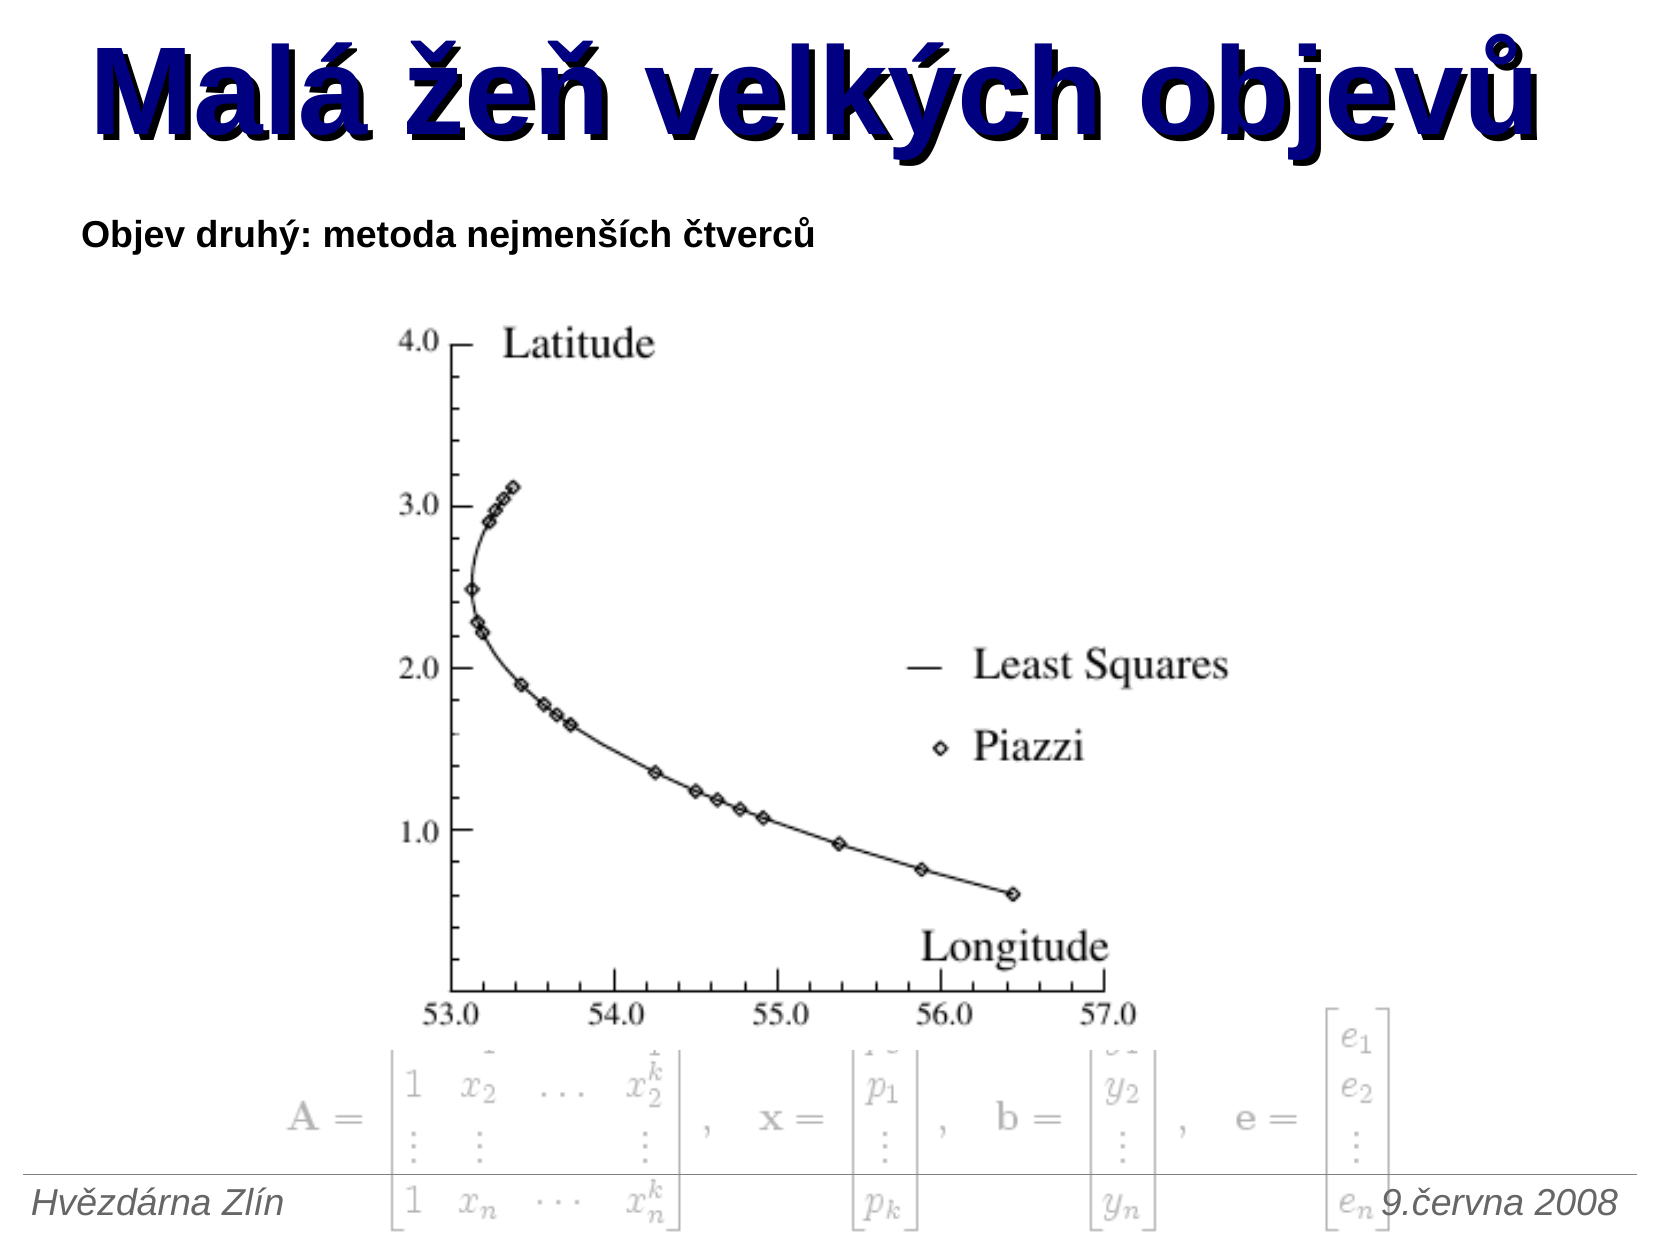

Malá žeň velkých objevů
Objev druhý: metoda nejmenších čtverců
Hvězdárna Zlín															9.června 2008